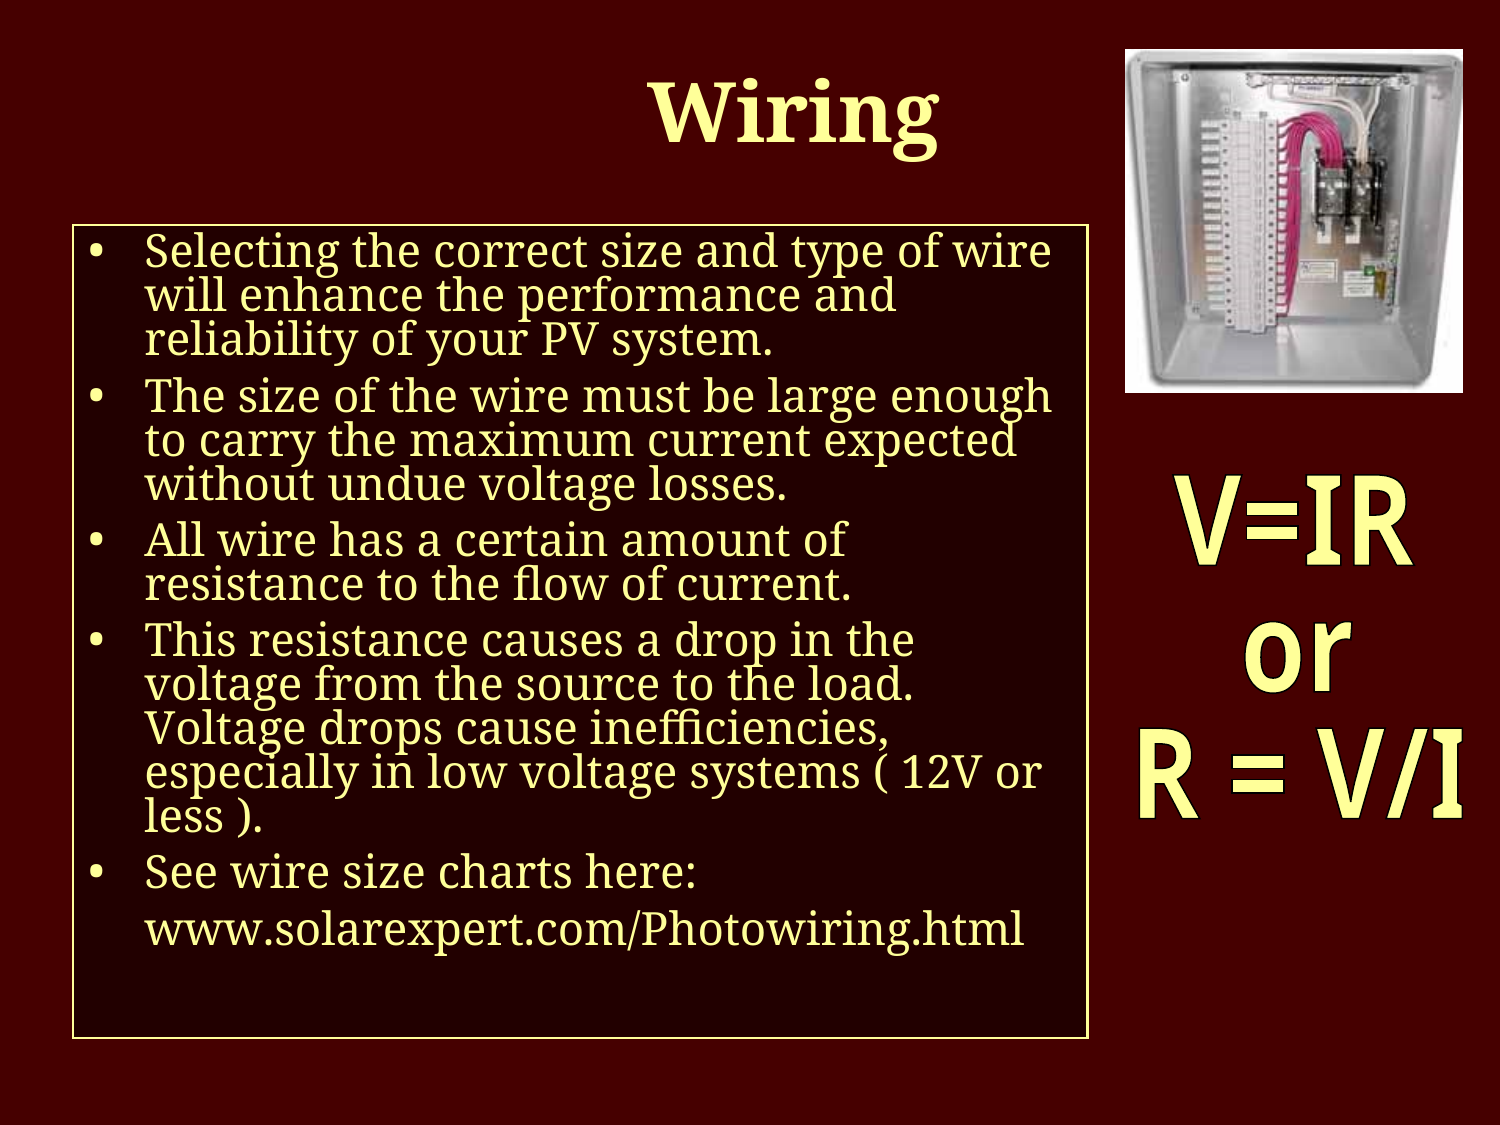

# Wiring
Selecting the correct size and type of wire will enhance the performance and reliability of your PV system.
The size of the wire must be large enough to carry the maximum current expected without undue voltage losses.
All wire has a certain amount of resistance to the flow of current.
This resistance causes a drop in the voltage from the source to the load. Voltage drops cause inefficiencies, especially in low voltage systems ( 12V or less ).
See wire size charts here:
	www.solarexpert.com/Photowiring.html
V=IR
or
R = V/I
Engineering Photovoltaic Systems
37